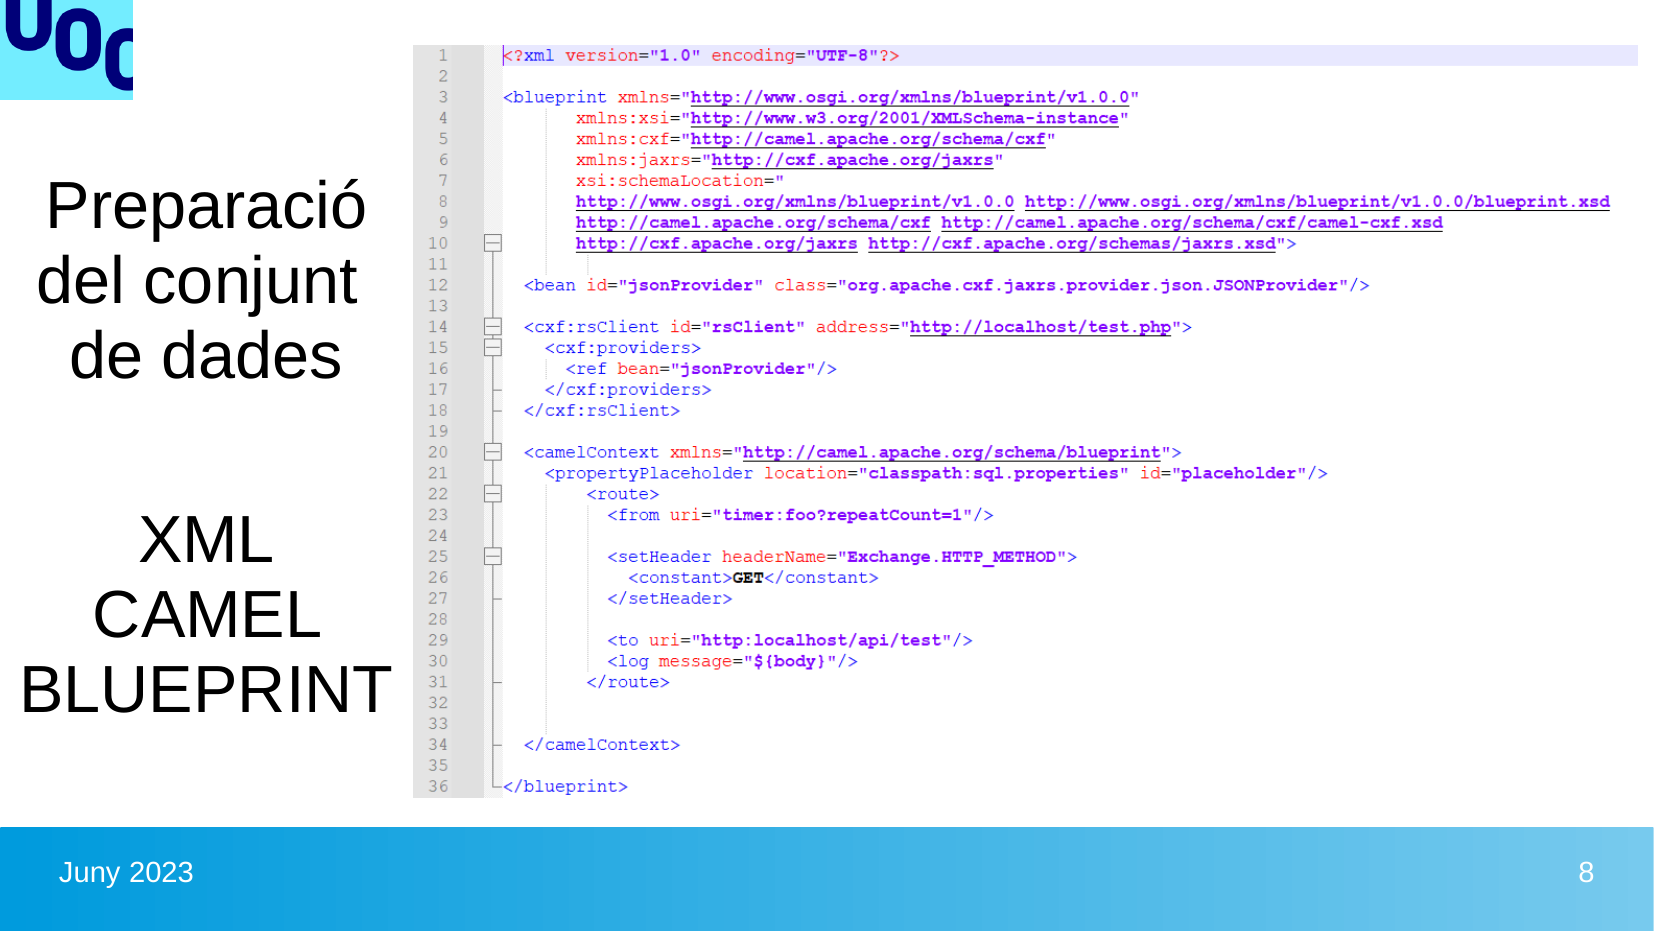

Preparació del conjunt
de dades
# XML
CAMEL BLUEPRINT
8